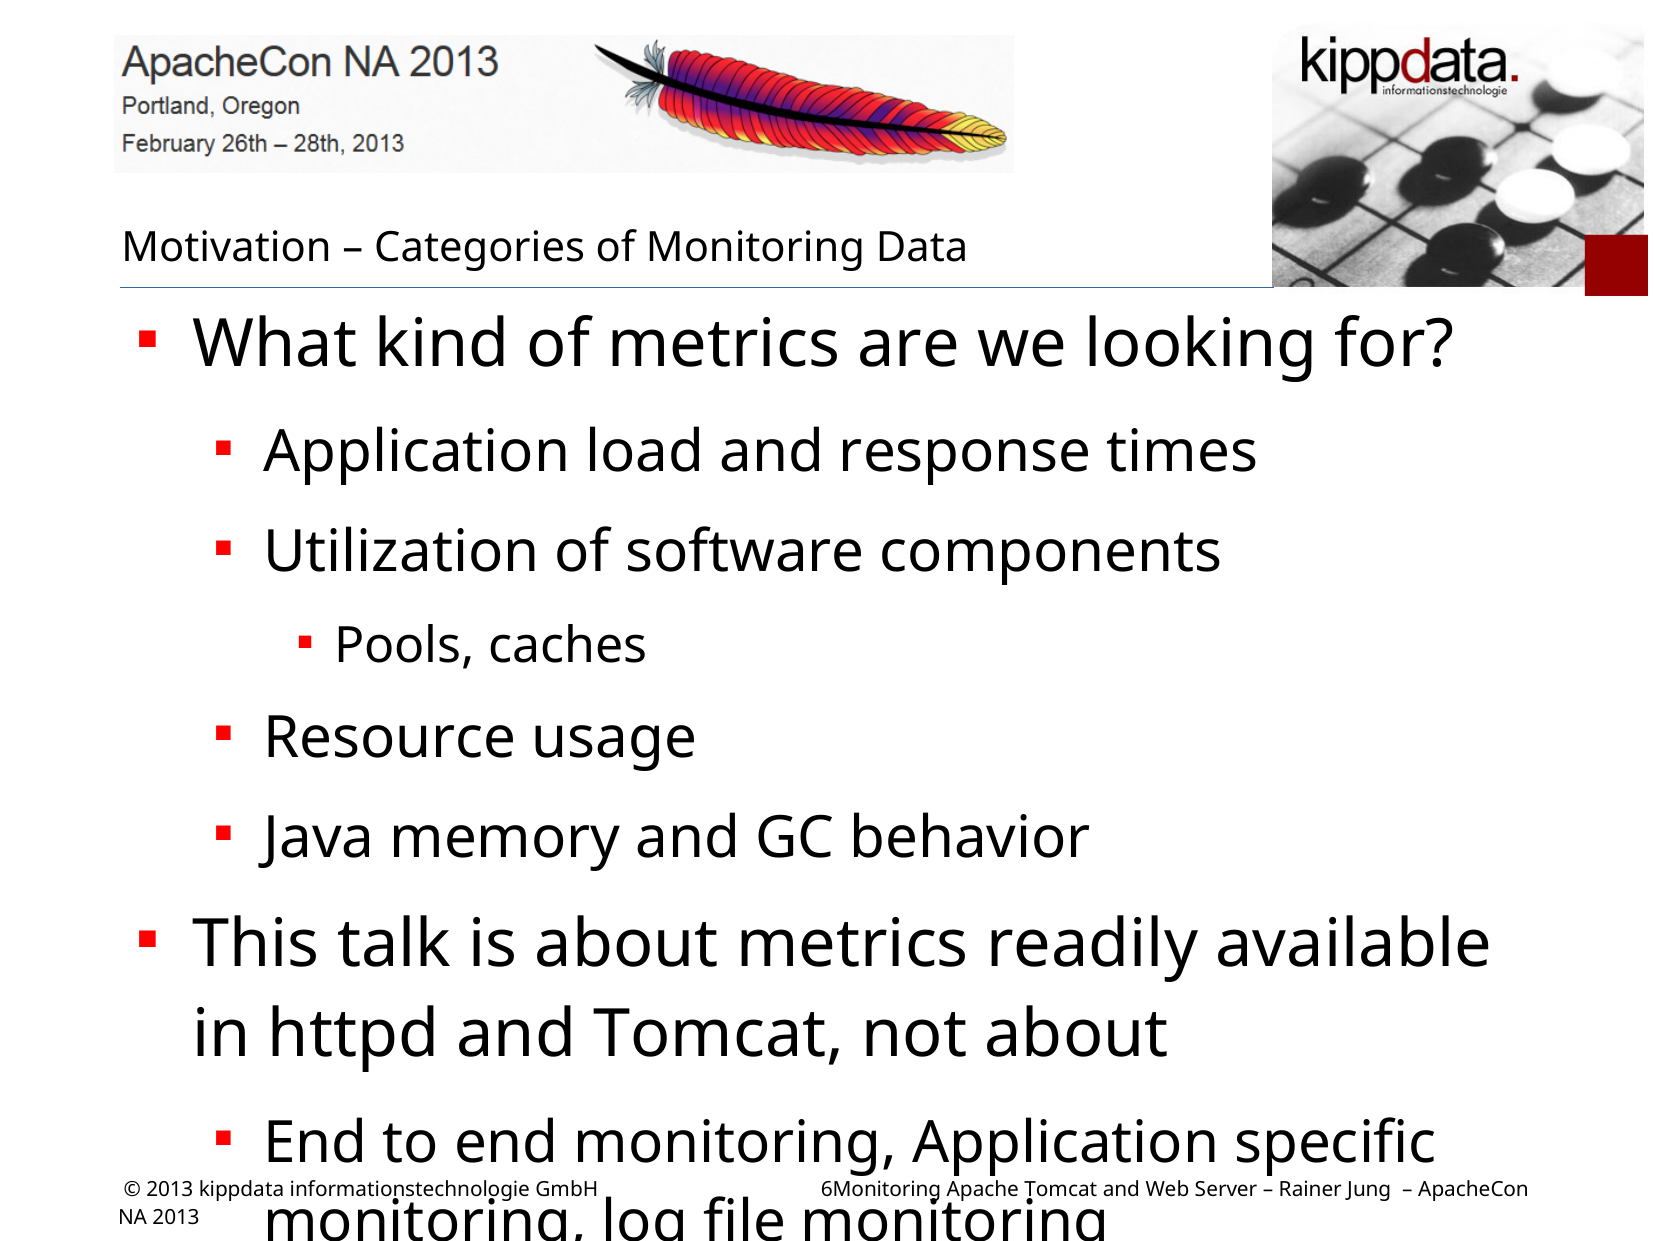

# Motivation – Categories of Monitoring Data
What kind of metrics are we looking for?
Application load and response times
Utilization of software components
Pools, caches
Resource usage
Java memory and GC behavior
This talk is about metrics readily available in httpd and Tomcat, not about
End to end monitoring, Application specific monitoring, log file monitoring